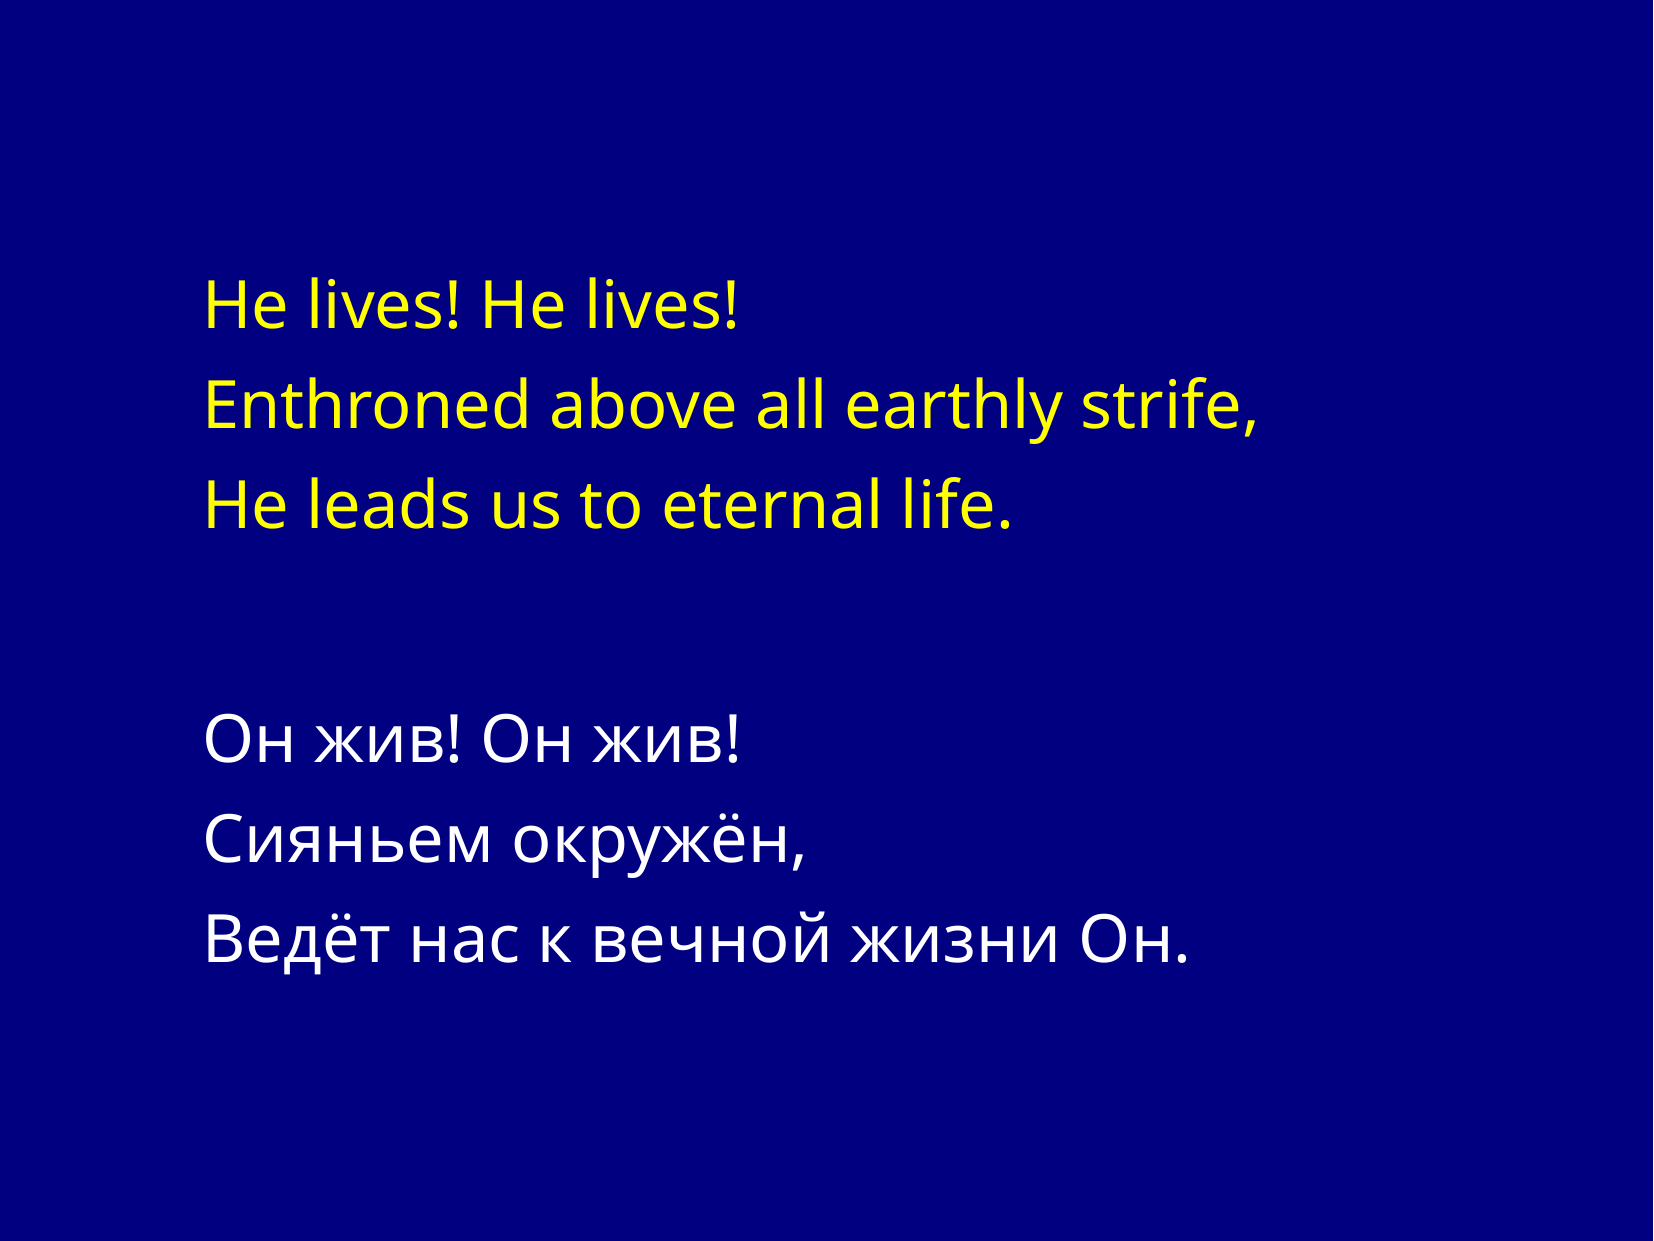

He lives! He lives!
	Enthroned above all earthly strife,
	He leads us to eternal life.
	Он жив! Он жив!
	Сияньем окружён,
	Ведёт нас к вечной жизни Он.